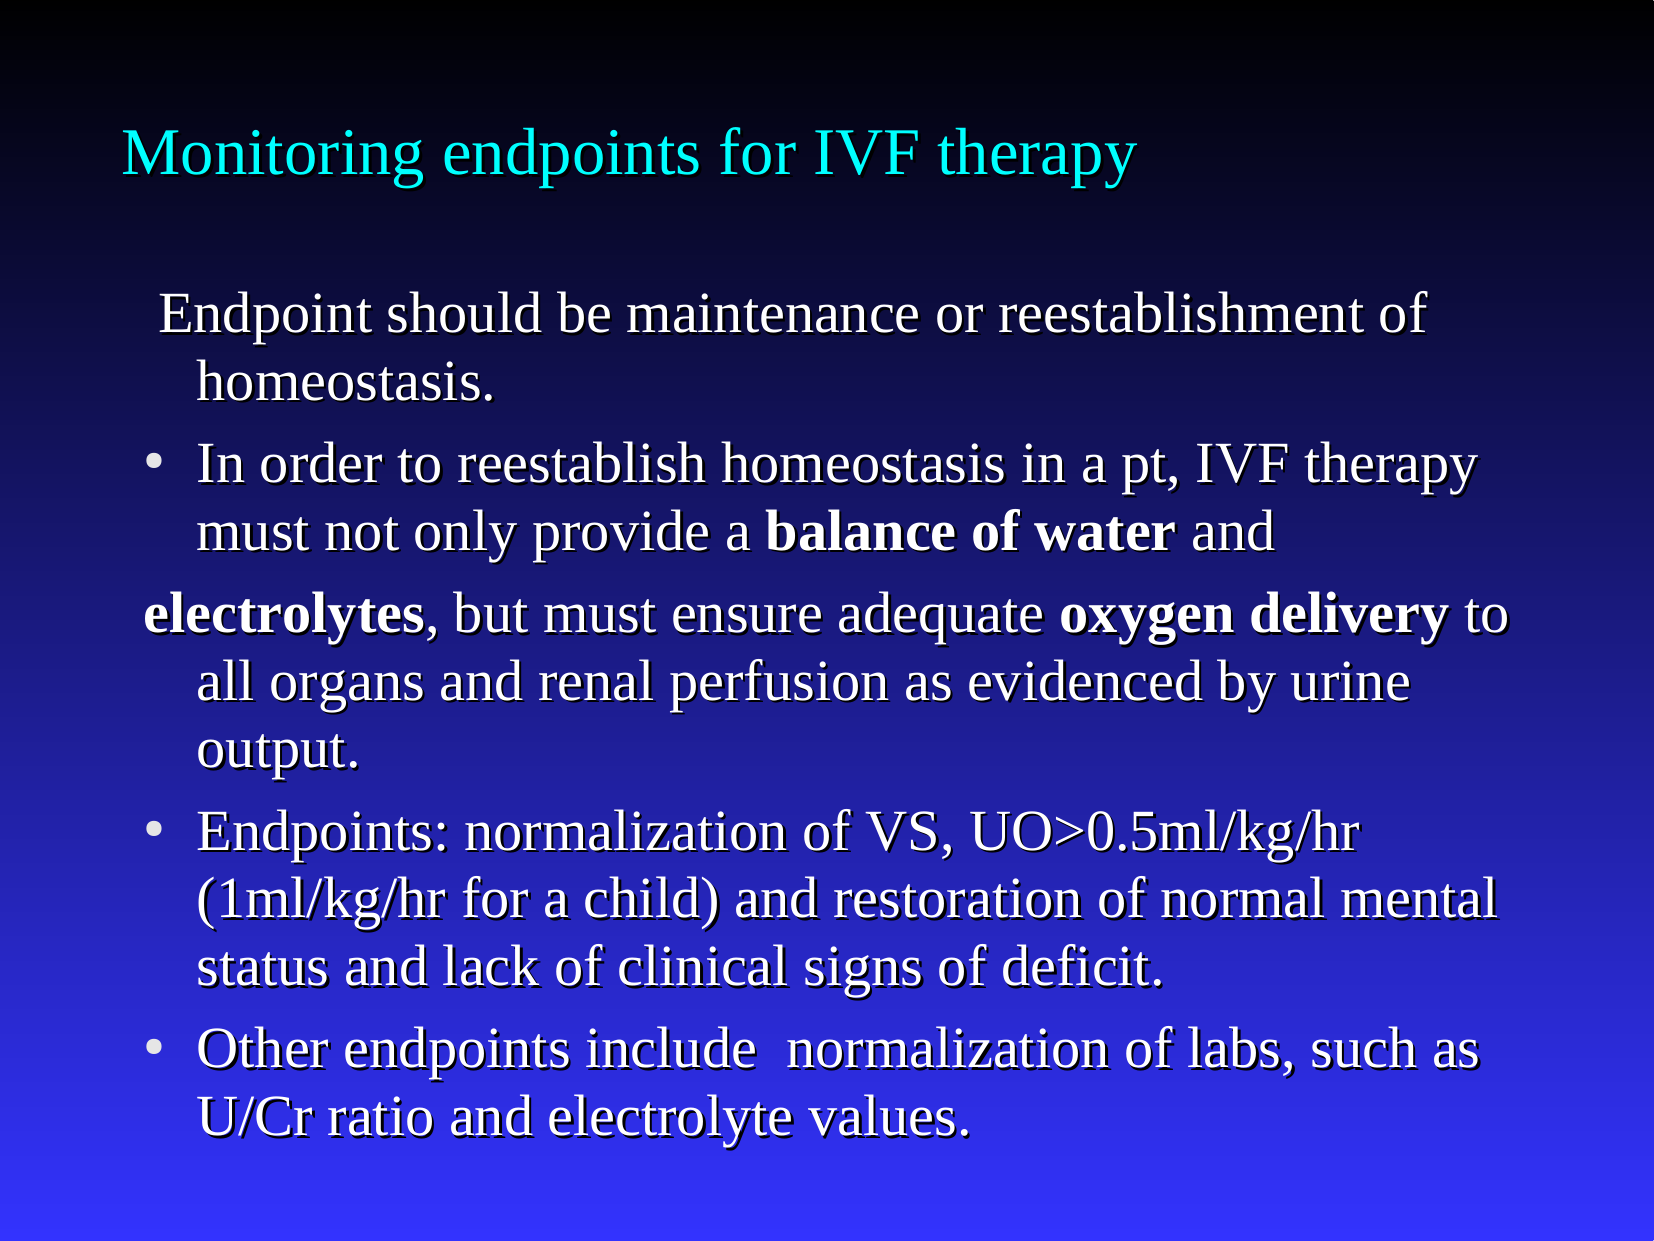

# Monitoring endpoints for IVF therapy
 Endpoint should be maintenance or reestablishment of homeostasis.
In order to reestablish homeostasis in a pt, IVF therapy must not only provide a balance of water and
electrolytes, but must ensure adequate oxygen delivery to all organs and renal perfusion as evidenced by urine output.
Endpoints: normalization of VS, UO>0.5ml/kg/hr (1ml/kg/hr for a child) and restoration of normal mental status and lack of clinical signs of deficit.
Other endpoints include normalization of labs, such as U/Cr ratio and electrolyte values.